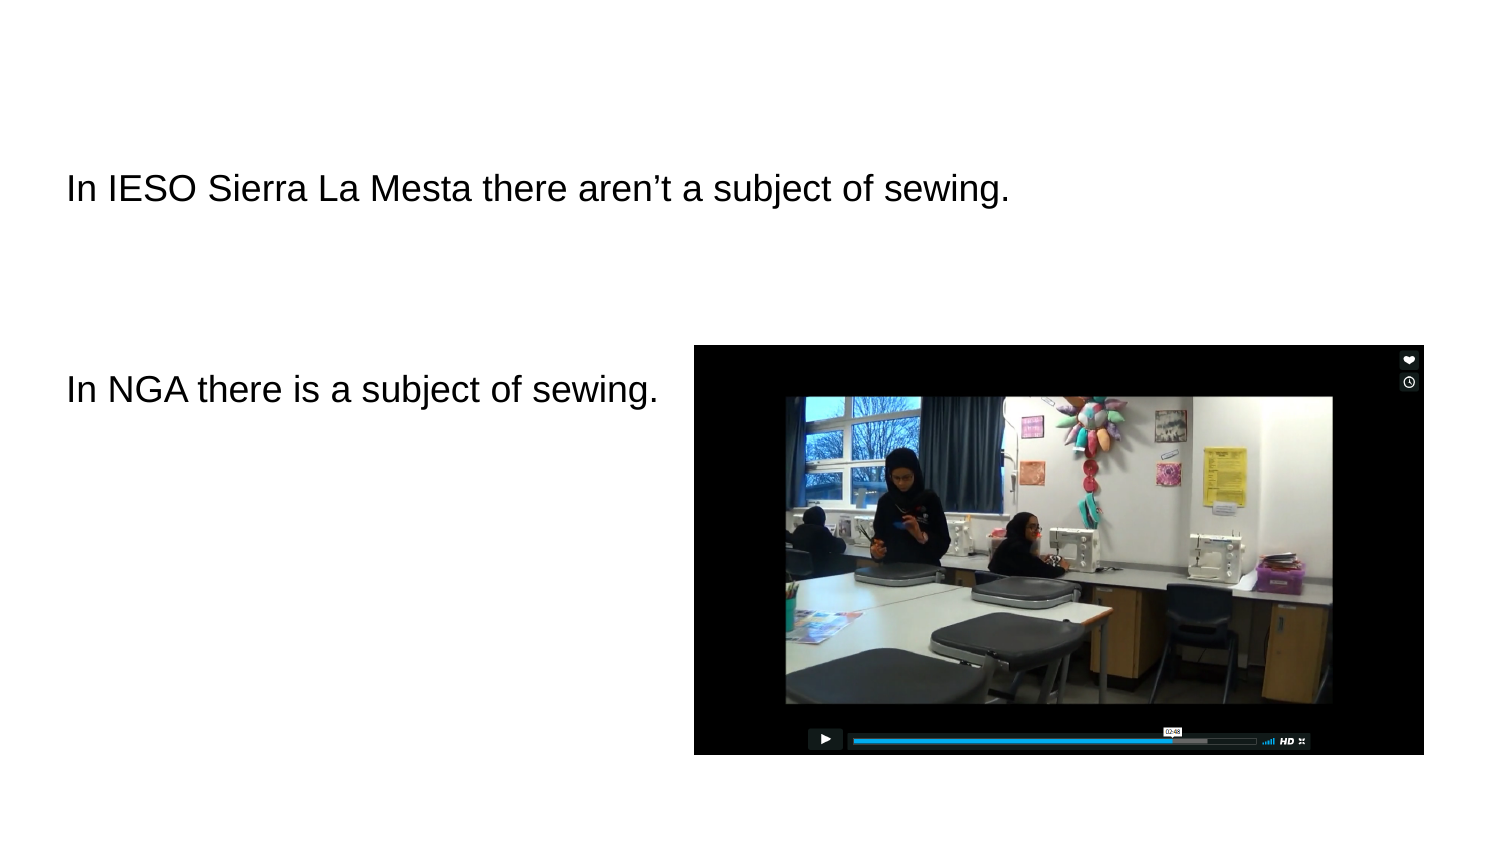

#
In IESO Sierra La Mesta there aren’t a subject of sewing.
In NGA there is a subject of sewing.